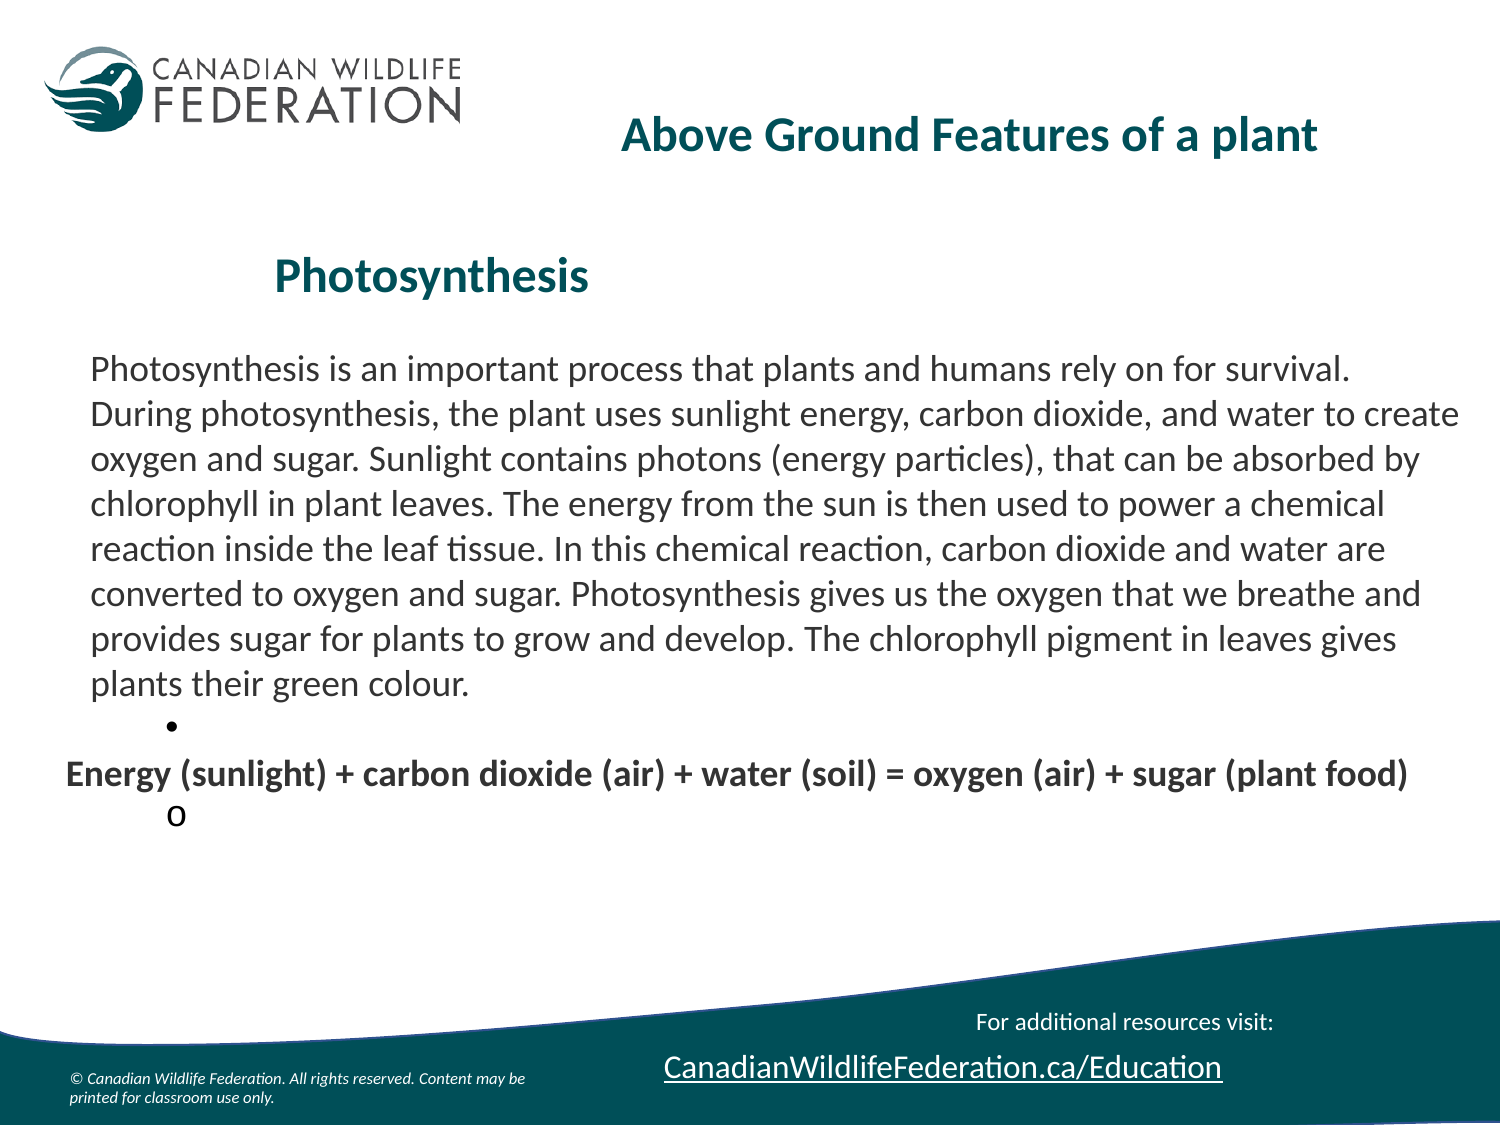

Above Ground Features of a plant
Photosynthesis
Photosynthesis is an important process that plants and humans rely on for survival.
During photosynthesis, the plant uses sunlight energy, carbon dioxide, and water to create oxygen and sugar. Sunlight contains photons (energy particles), that can be absorbed by chlorophyll in plant leaves. The energy from the sun is then used to power a chemical reaction inside the leaf tissue. In this chemical reaction, carbon dioxide and water are converted to oxygen and sugar. Photosynthesis gives us the oxygen that we breathe and provides sugar for plants to grow and develop. The chlorophyll pigment in leaves gives plants their green colour.
Energy (sunlight) + carbon dioxide (air) + water (soil) = oxygen (air) + sugar (plant food)
For additional resources visit:
CanadianWildlifeFederation.ca/Education
© Canadian Wildlife Federation. All rights reserved. Content may be printed for classroom use only.